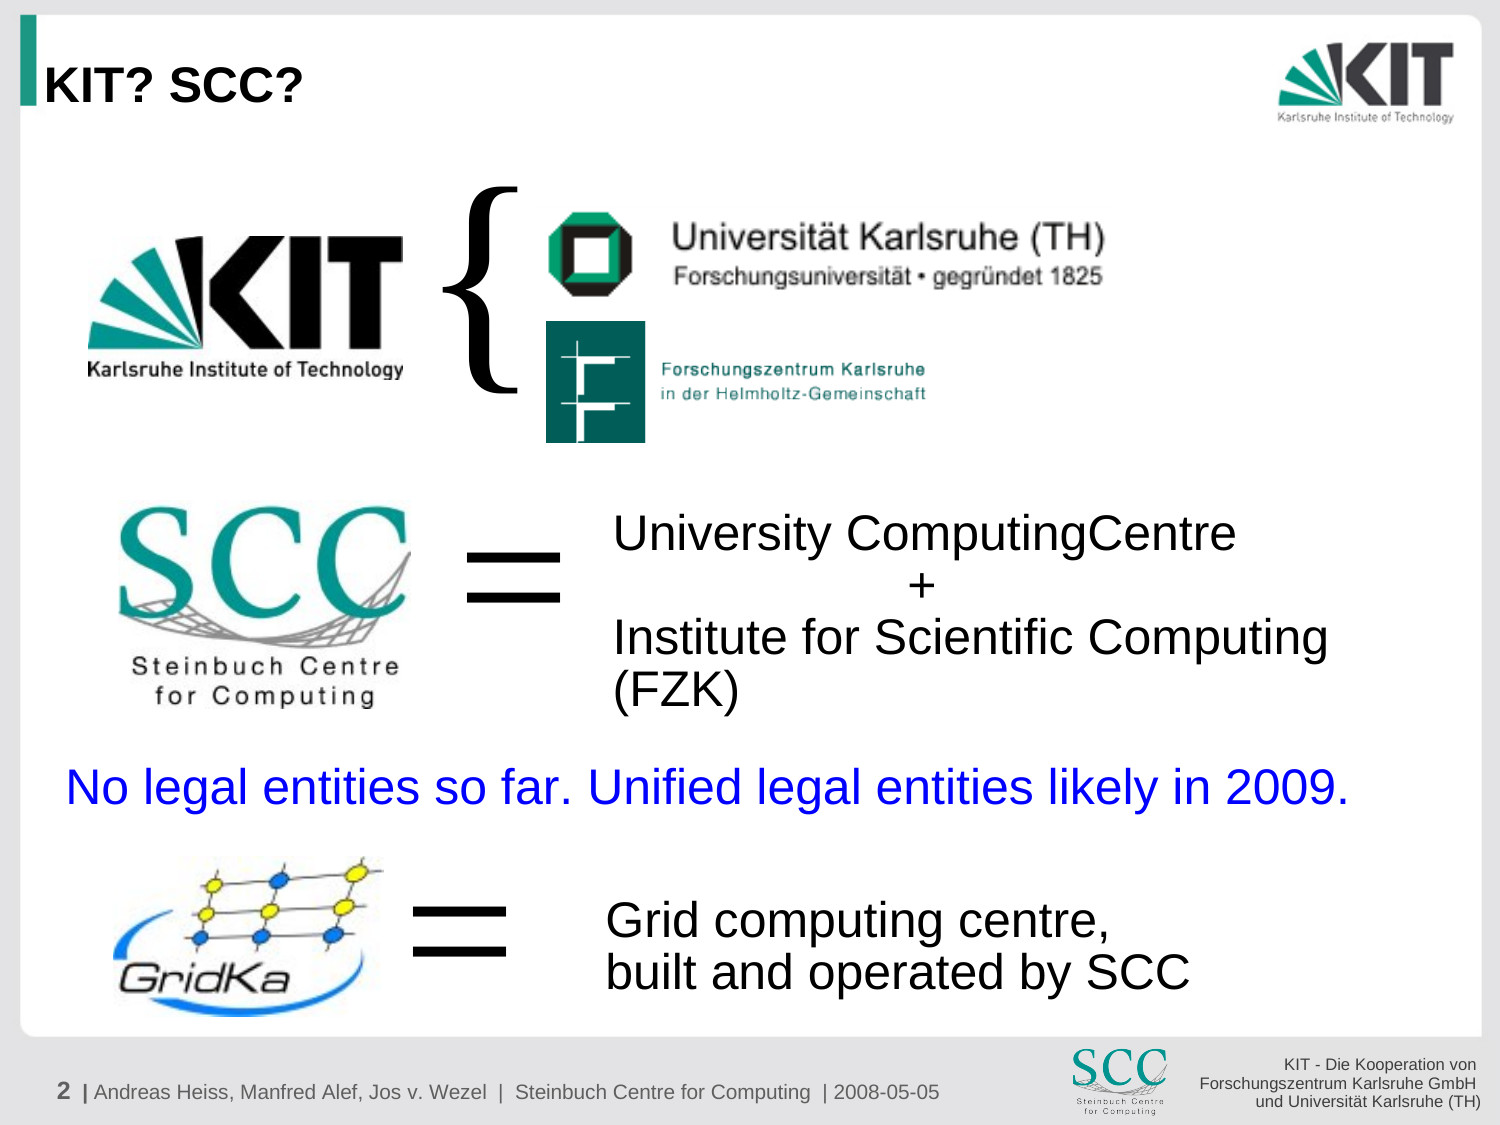

# KIT? SCC?
{
=
University ComputingCentre
				+
Institute for Scientific Computing
(FZK)
No legal entities so far. Unified legal entities likely in 2009.
=
Grid computing centre,
built and operated by SCC